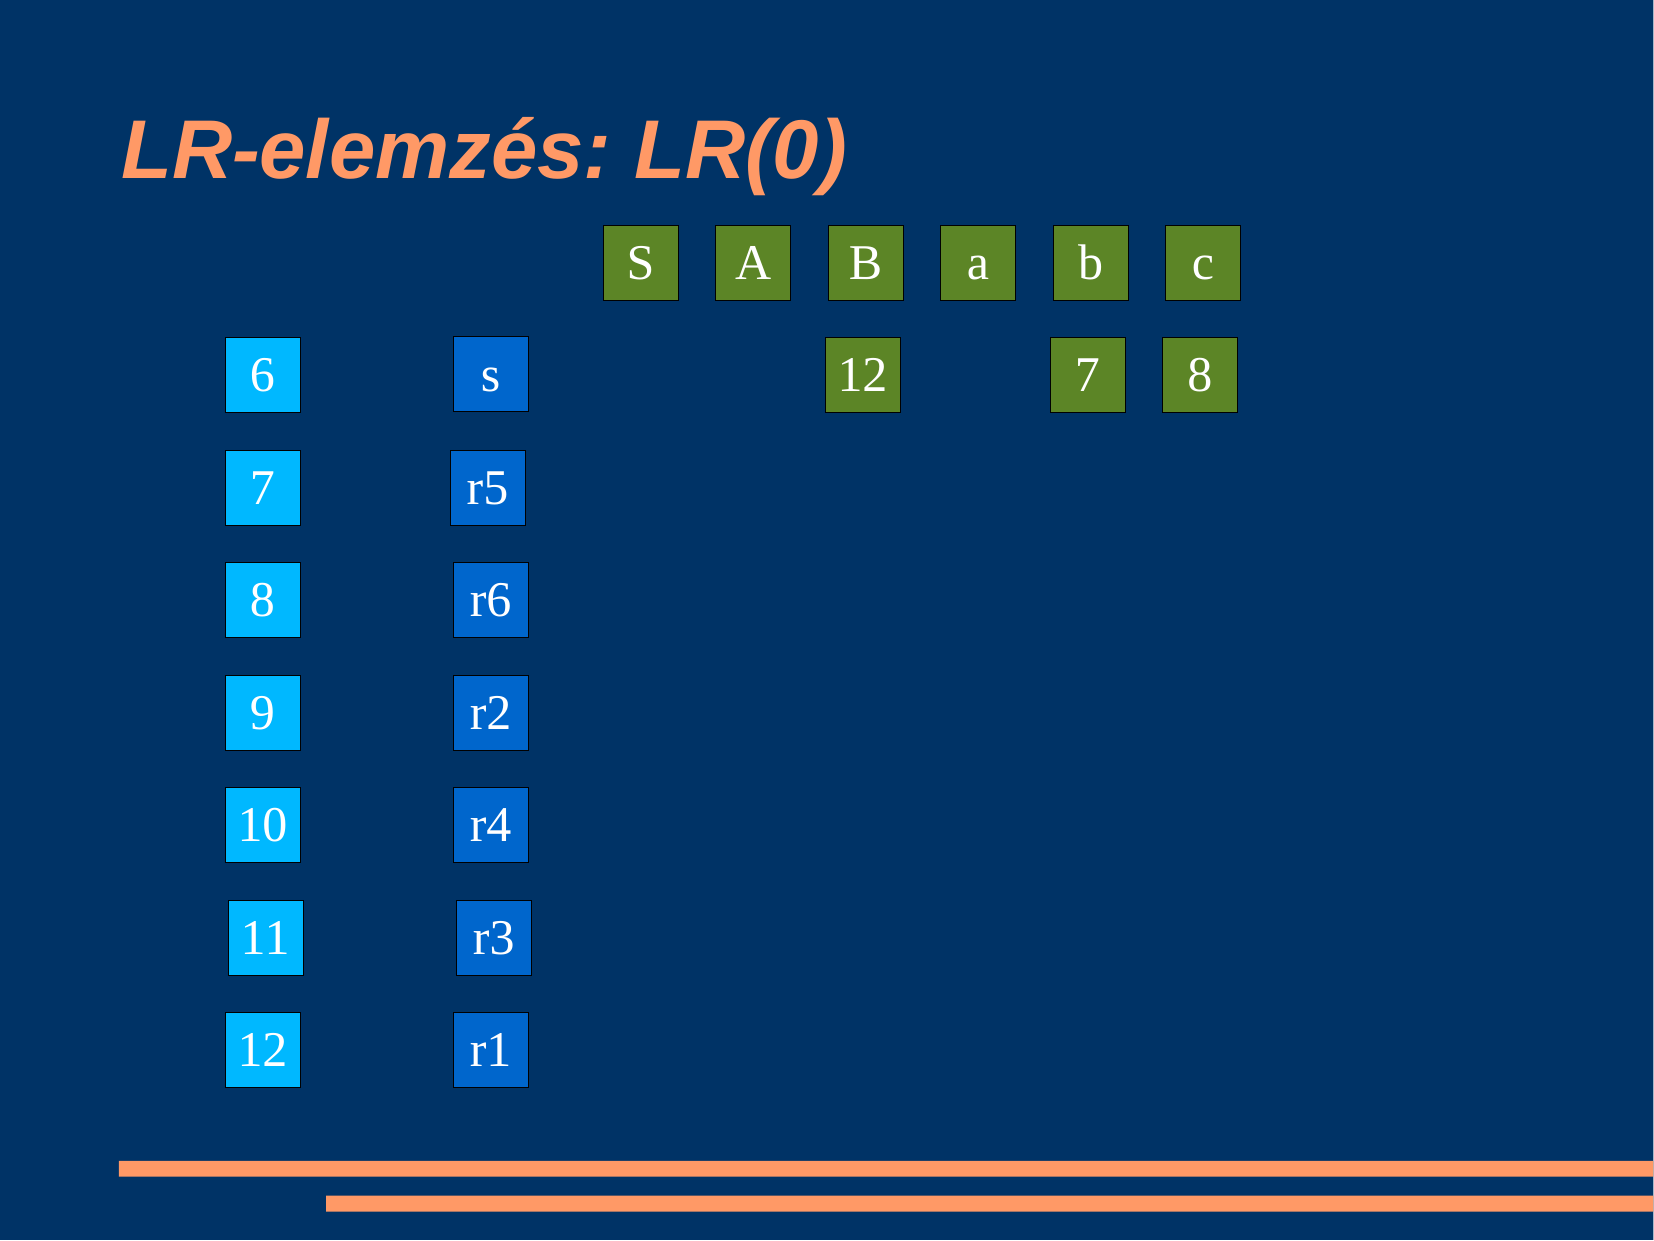

# LR-elemzés: LR(0)
S
A
B
a
b
c
s
6
12
7
8
7
r5
8
r6
9
r2
10
r4
11
r3
12
r1